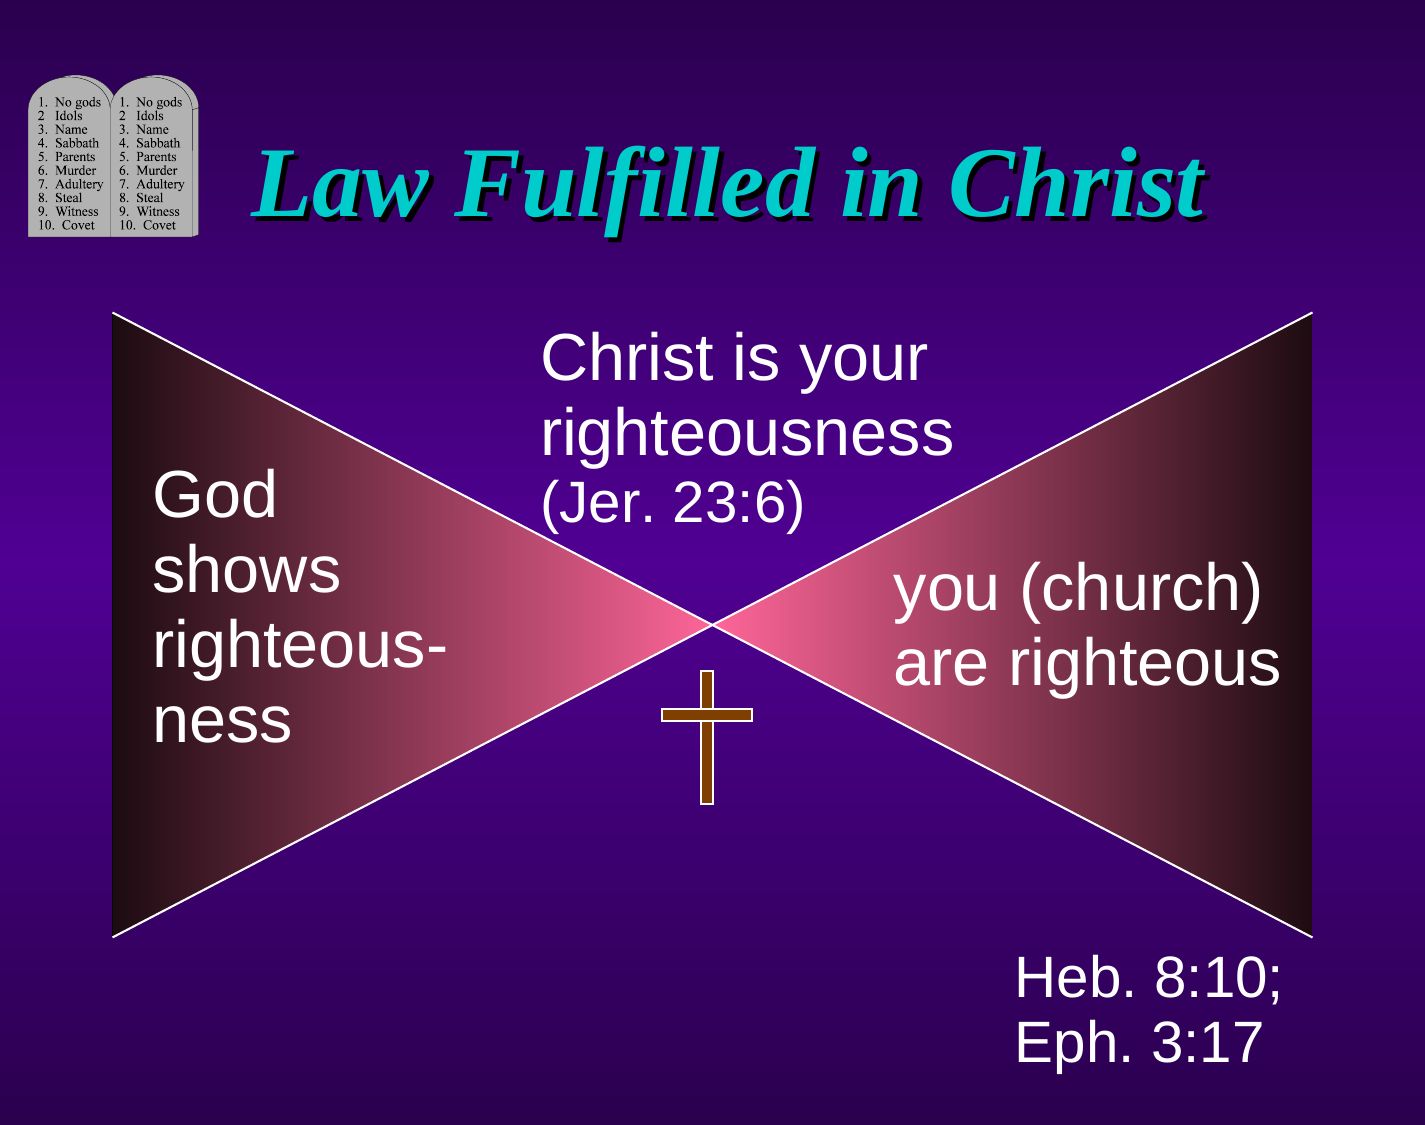

# Law Fulfilled in Christ
Christ is your righteousness (Jer. 23:6)
God shows righteous-ness
you (church) are righteous
Heb. 8:10; Eph. 3:17